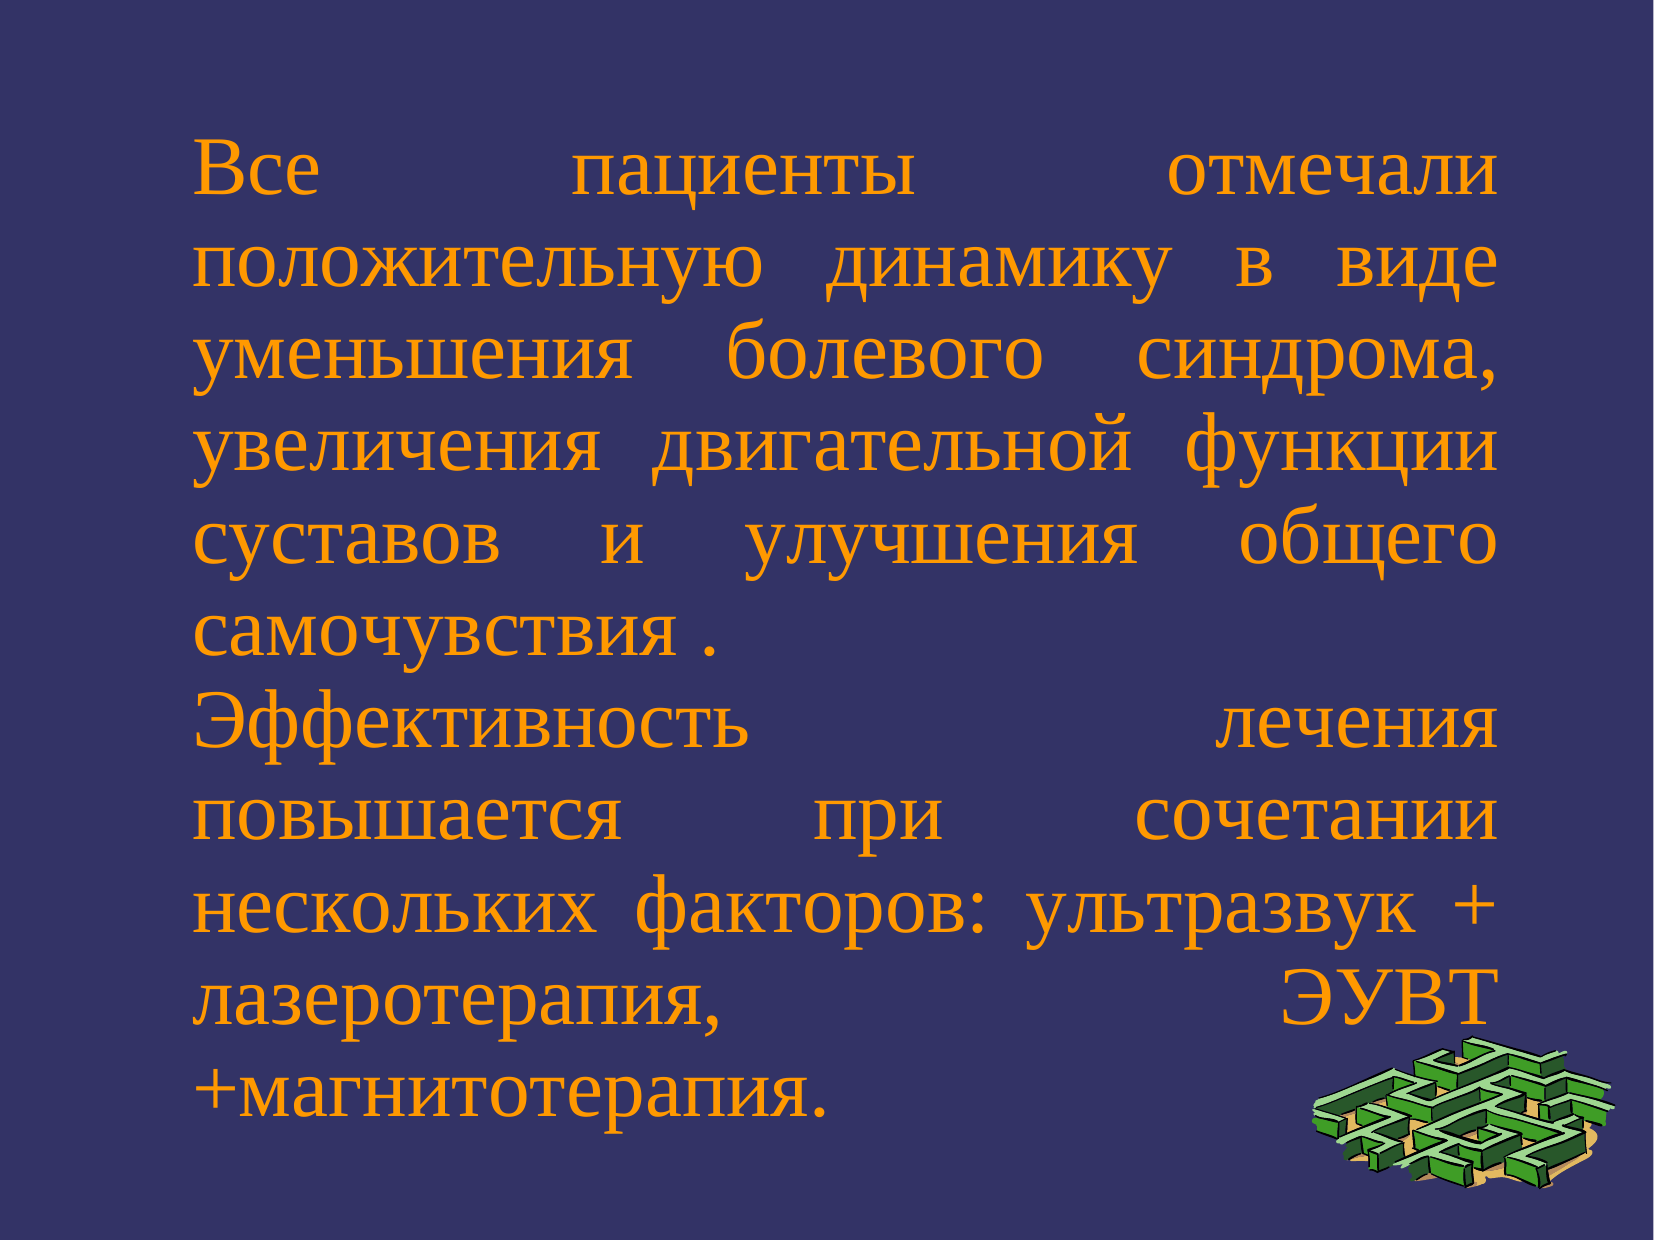

# Все пациенты отмечали положительную динамику в виде уменьшения болевого синдрома, увеличения двигательной функции суставов и улучшения общего самочувствия .
Эффективность лечения повышается при сочетании нескольких факторов: ультразвук + лазеротерапия, ЭУВТ +магнитотерапия.